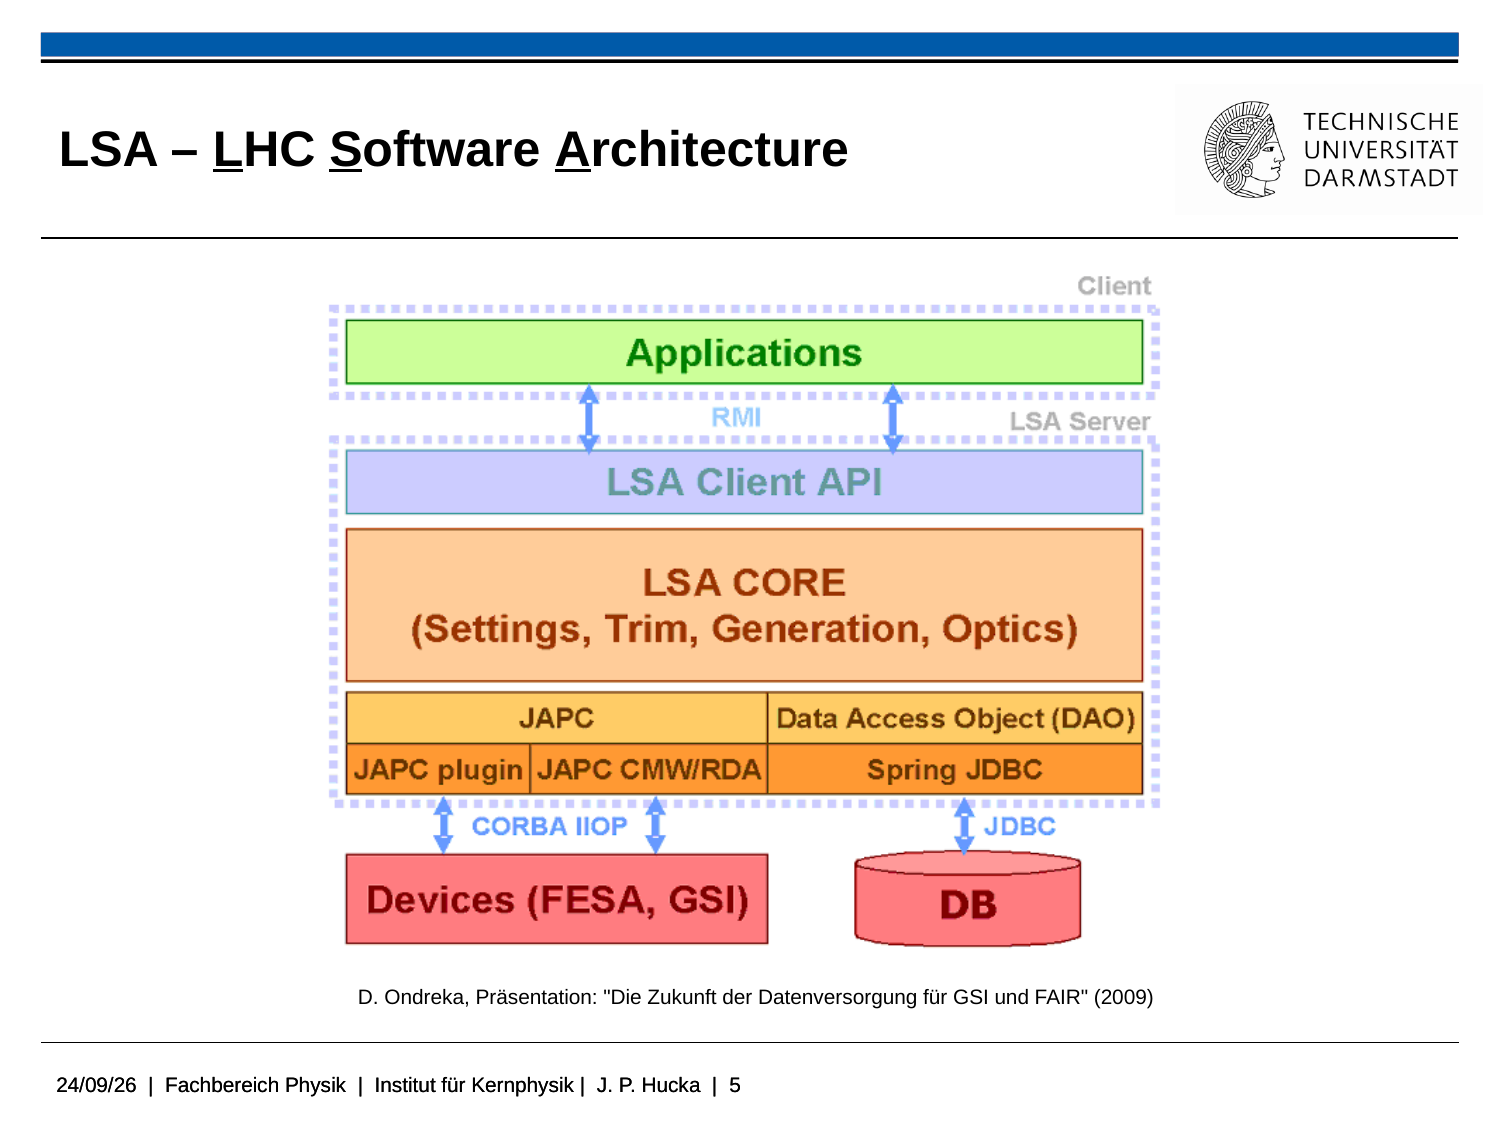

# LSA – LHC Software Architecture
D. Ondreka, Präsentation: "Die Zukunft der Datenversorgung für GSI und FAIR" (2009)